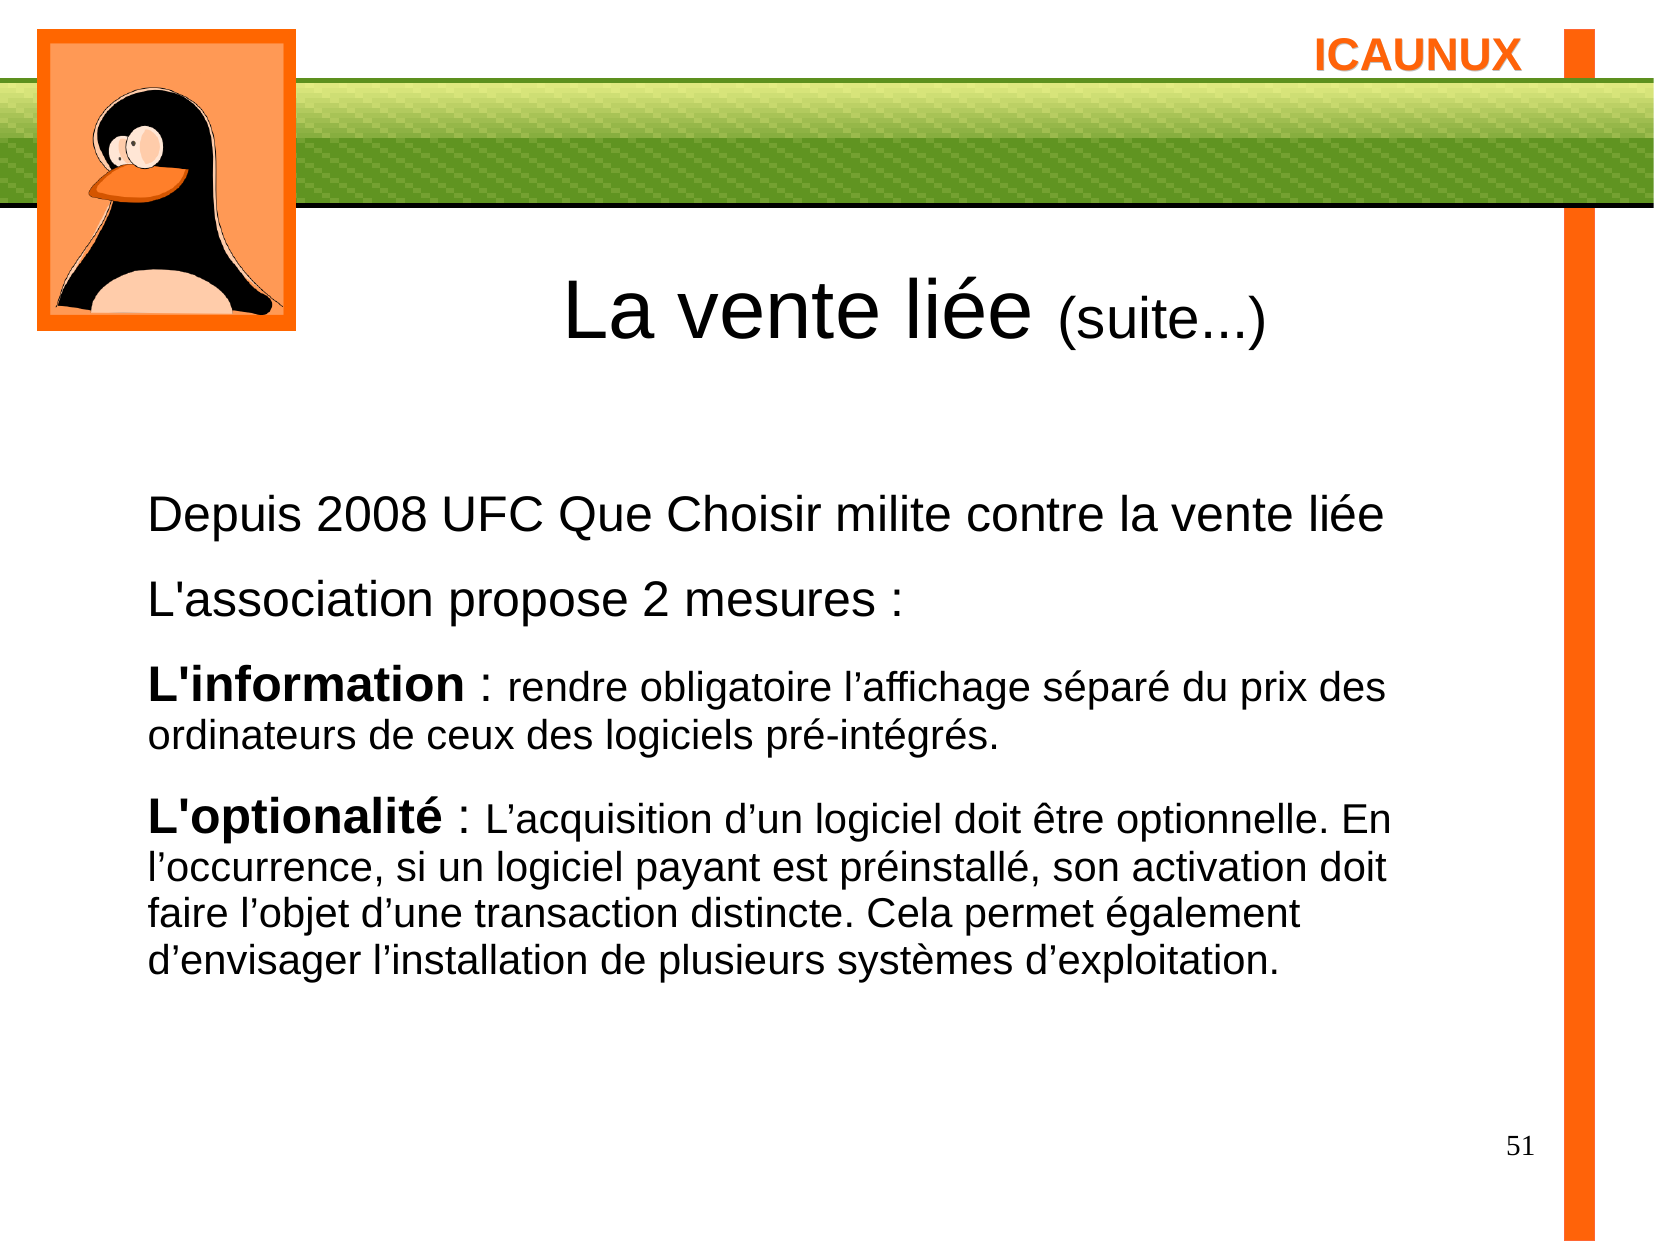

# La vente liée (suite...)
Depuis 2008 UFC Que Choisir milite contre la vente liée
L'association propose 2 mesures :
L'information : rendre obligatoire l’affichage séparé du prix des ordinateurs de ceux des logiciels pré-intégrés.
L'optionalité : L’acquisition d’un logiciel doit être optionnelle. En l’occurrence, si un logiciel payant est préinstallé, son activation doit faire l’objet d’une transaction distincte. Cela permet également d’envisager l’installation de plusieurs systèmes d’exploitation.
51